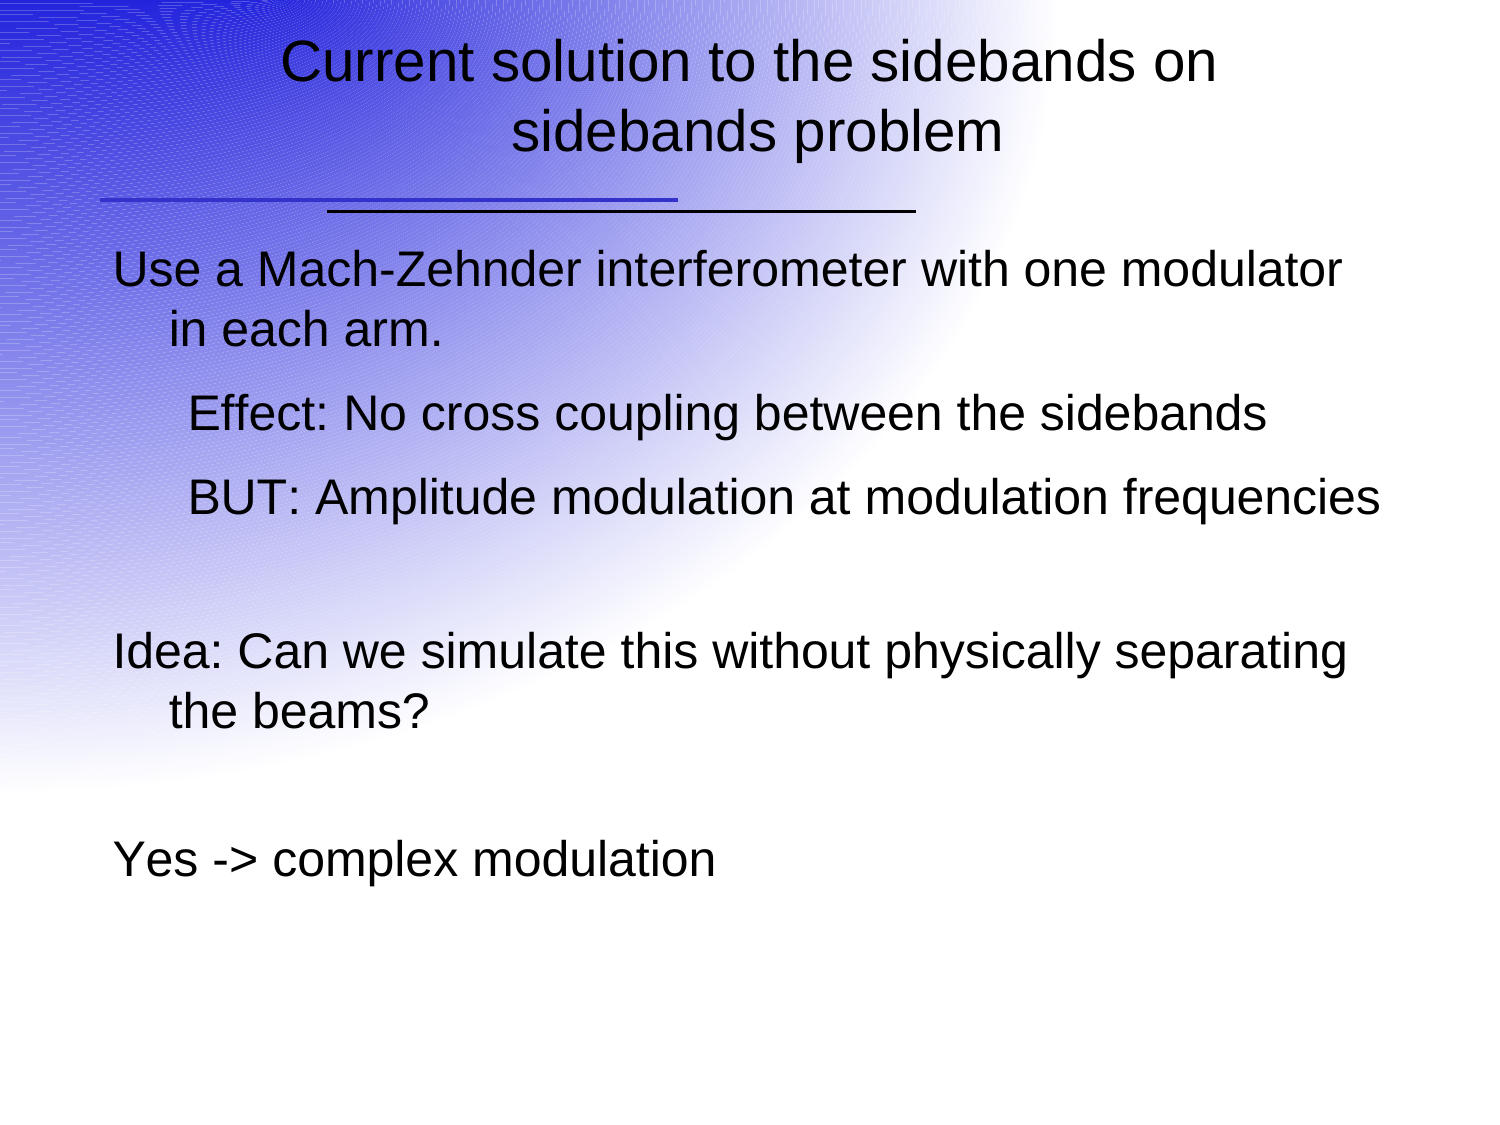

# Current solution to the sidebands on sidebands problem
Use a Mach-Zehnder interferometer with one modulator in each arm.
Effect: No cross coupling between the sidebands
BUT: Amplitude modulation at modulation frequencies
Idea: Can we simulate this without physically separating the beams?
Yes -> complex modulation